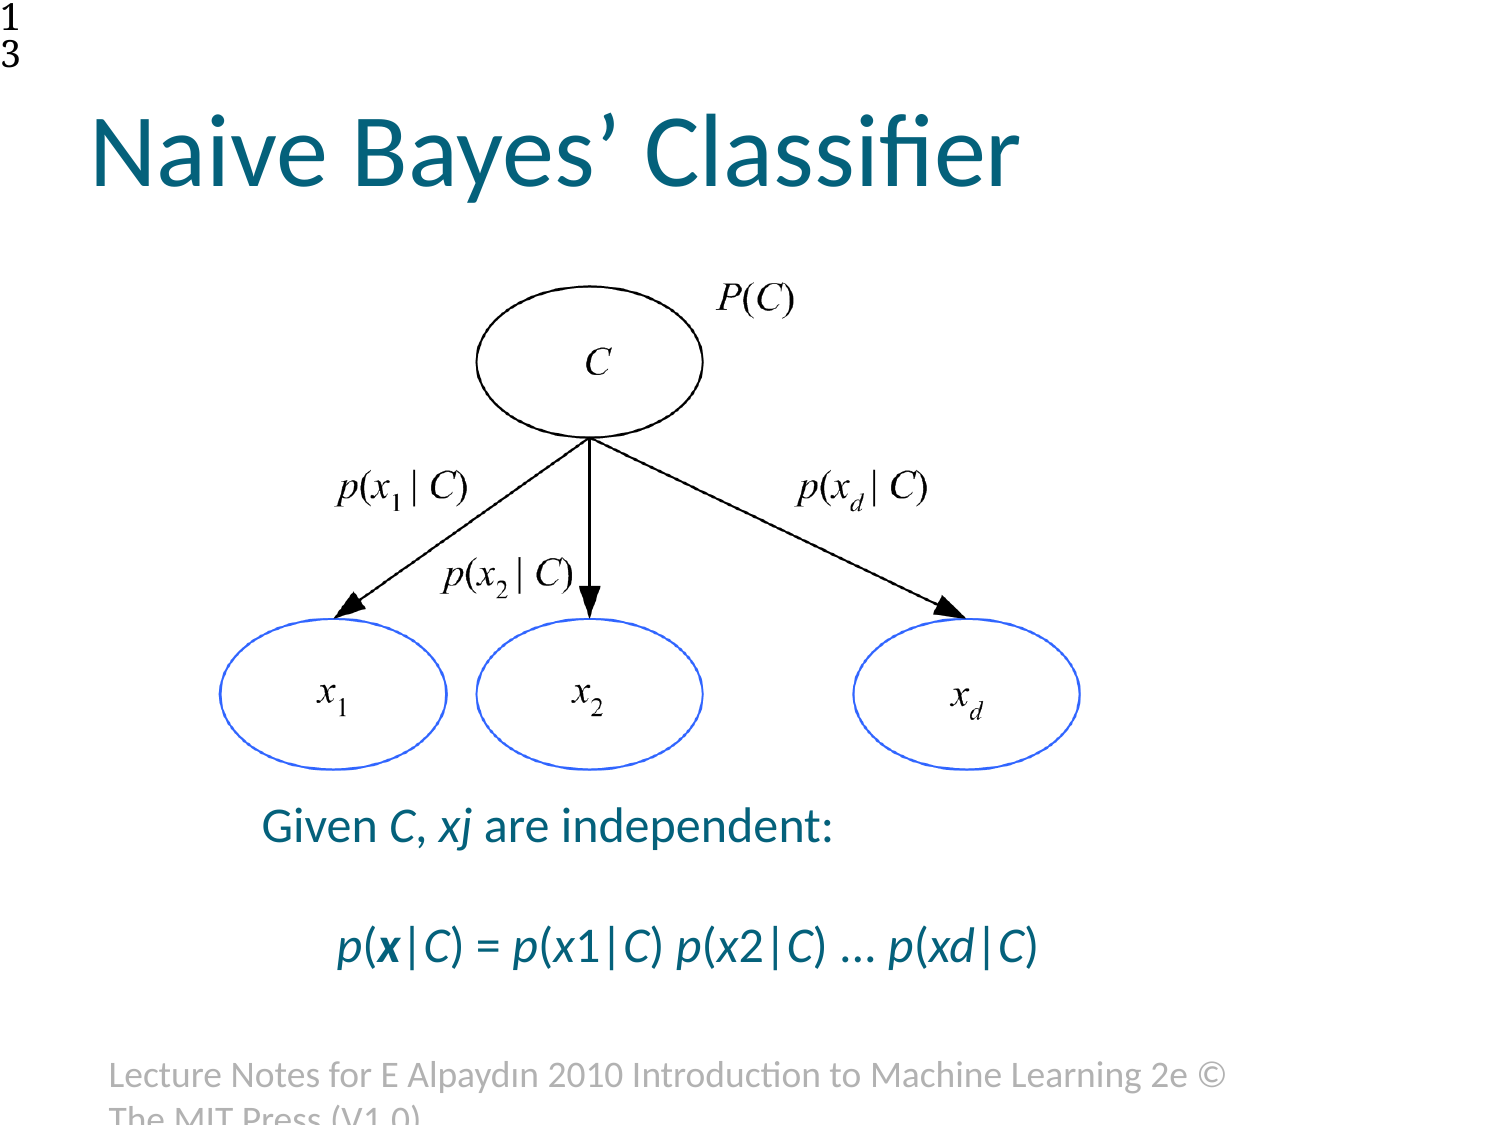

Naive Bayes’ Classifier
Given C, xj are independent:
	p(x|C) = p(x1|C) p(x2|C) ... p(xd|C)
Lecture Notes for E Alpaydın 2010 Introduction to Machine Learning 2e © The MIT Press (V1.0)